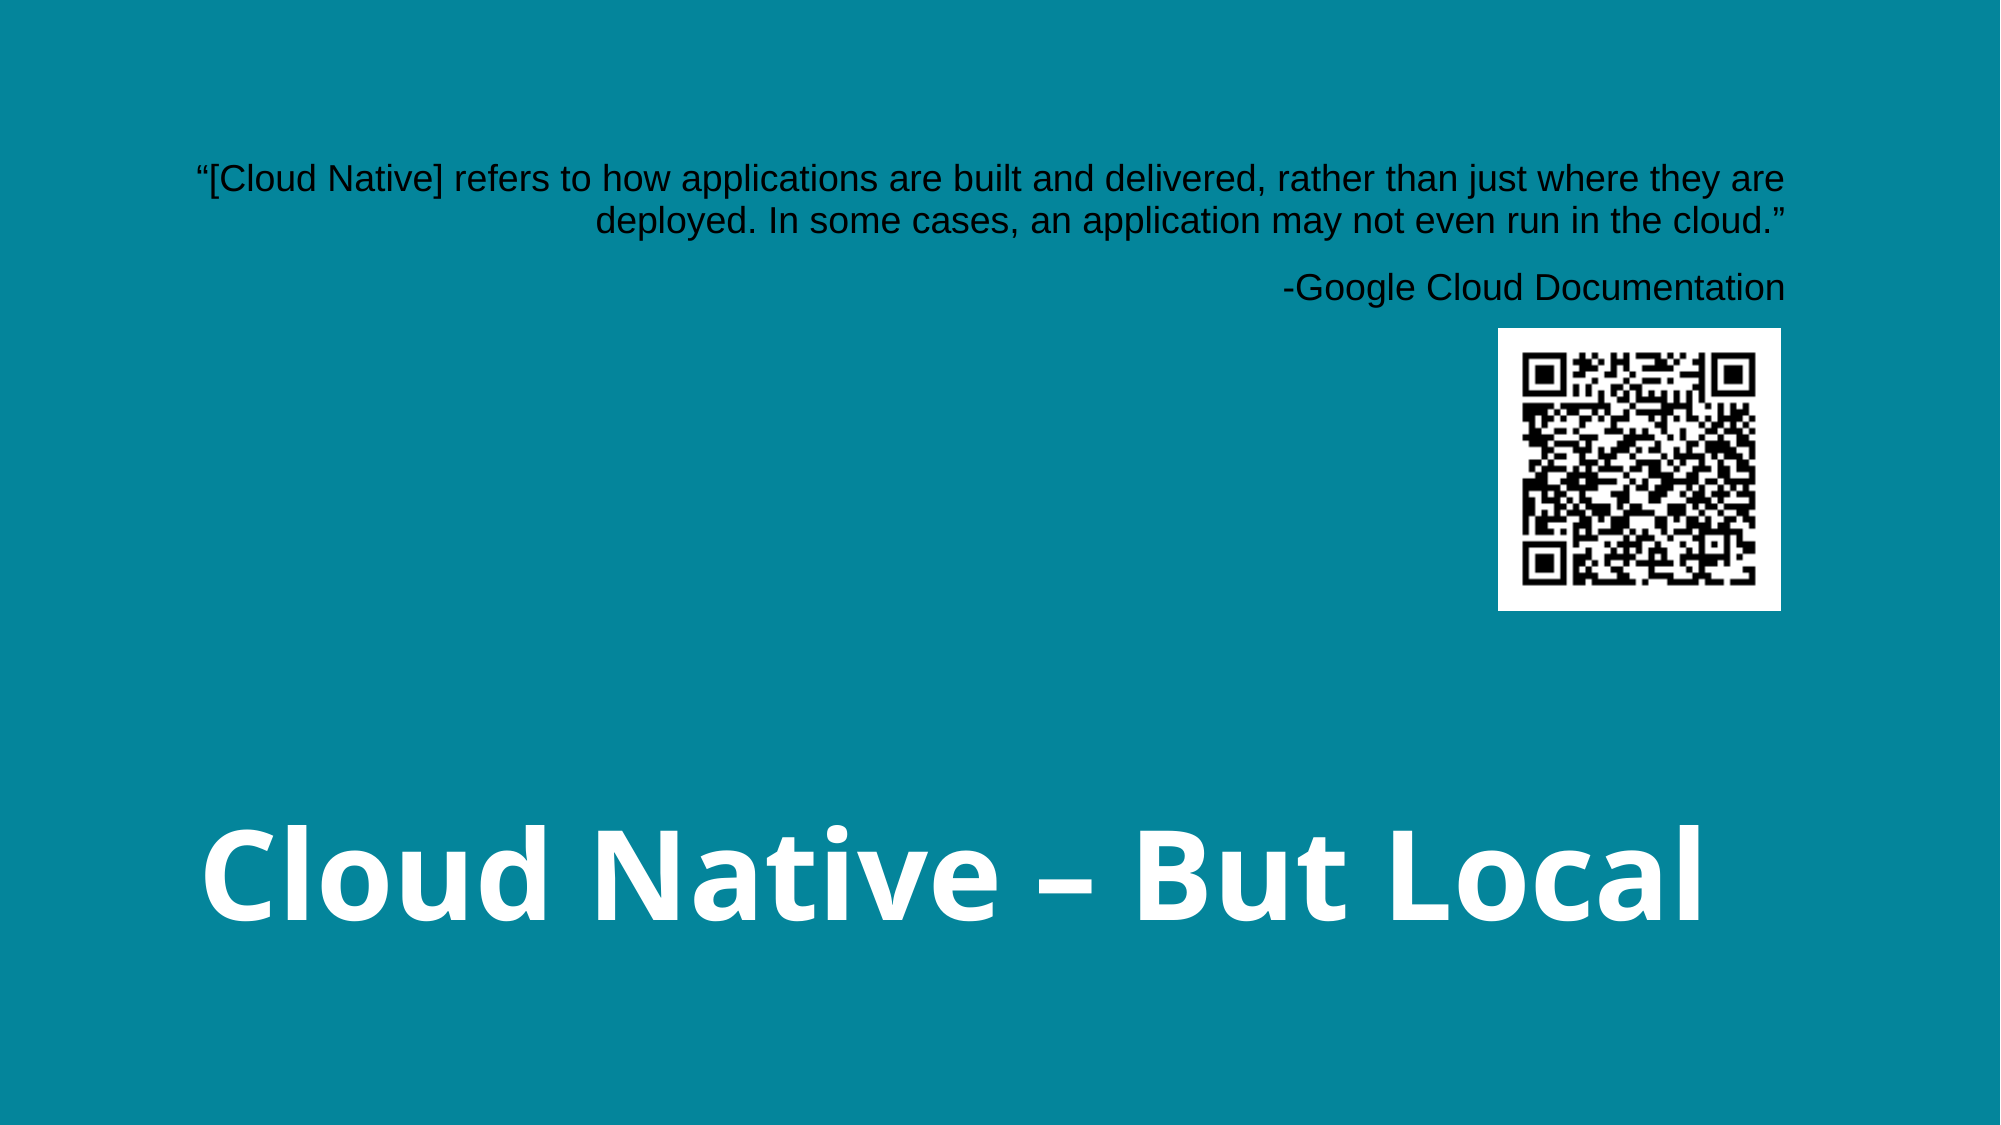

“[Cloud Native] refers to how applications are built and delivered, rather than just where they are deployed. In some cases, an application may not even run in the cloud.”
-Google Cloud Documentation
# Cloud Native – But Local